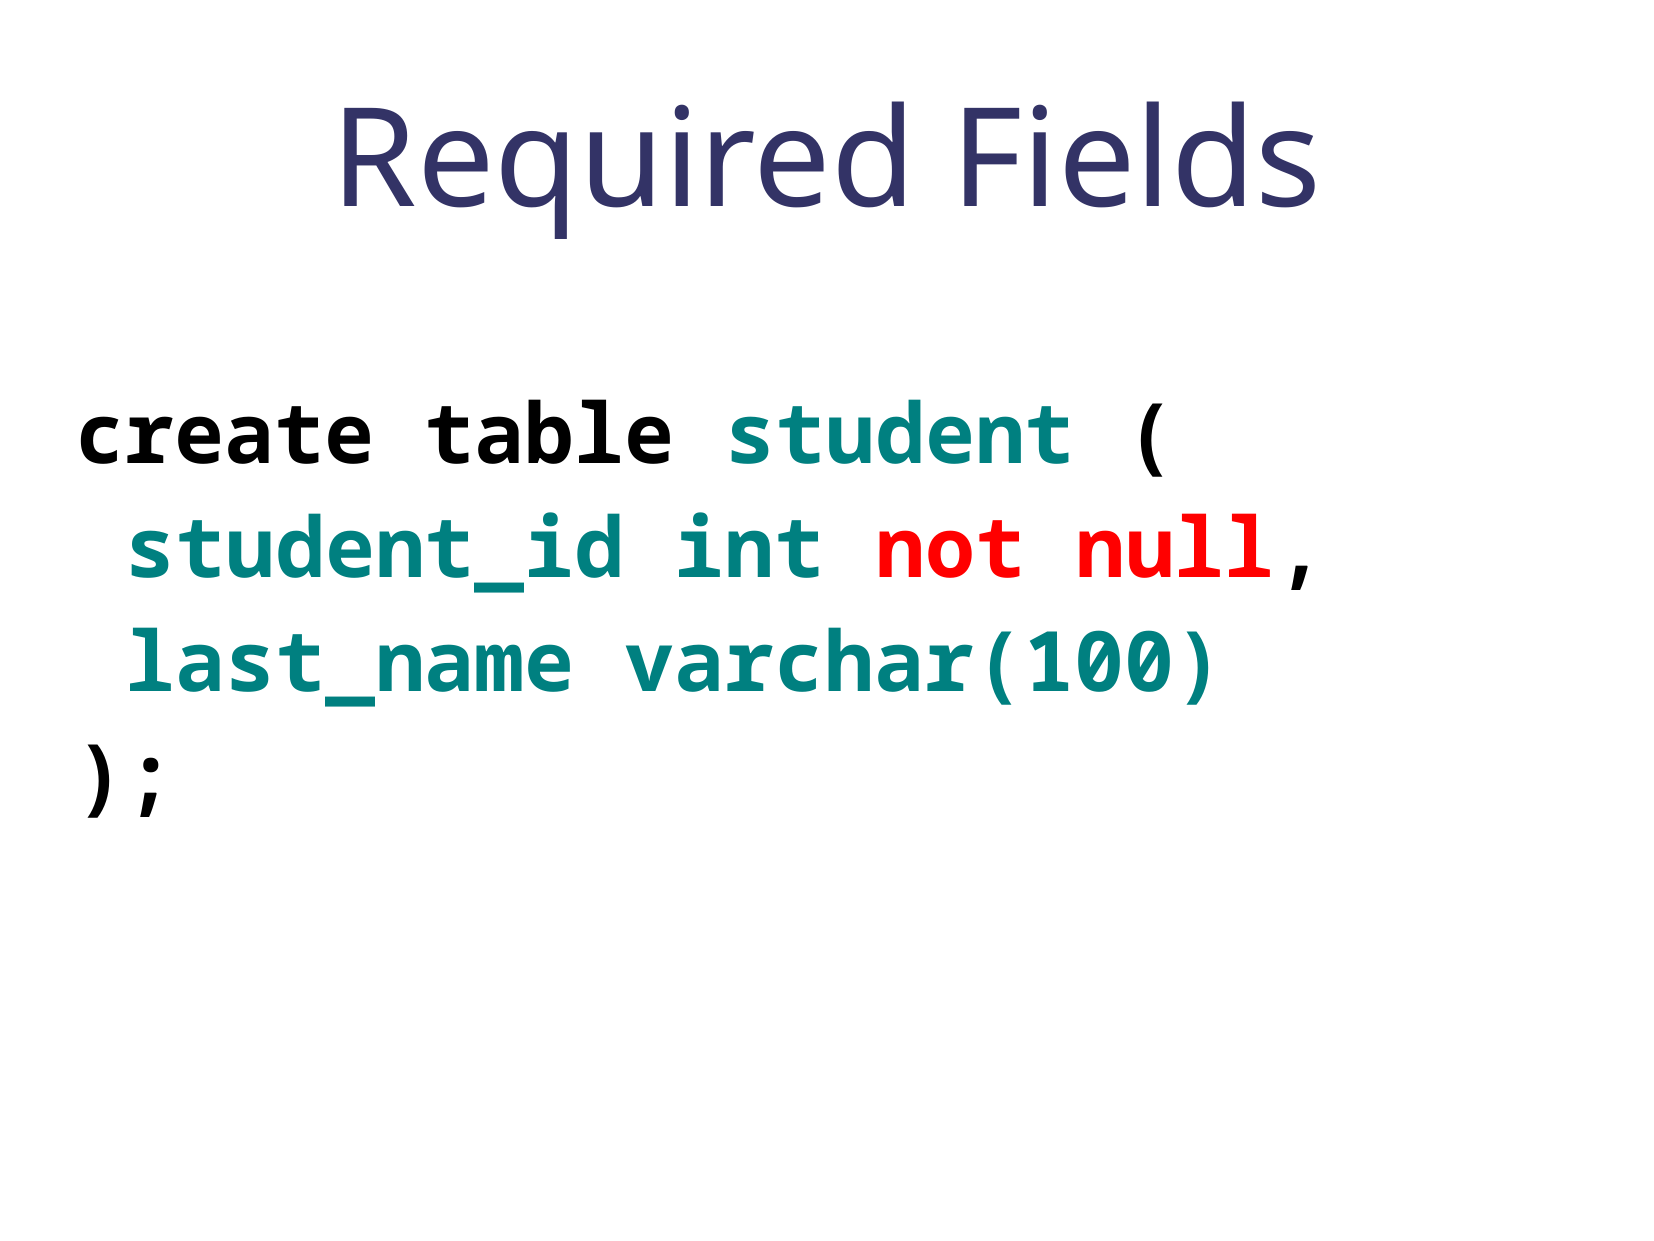

# Required Fields
create table student (
 student_id int not null,
 last_name varchar(100)
);